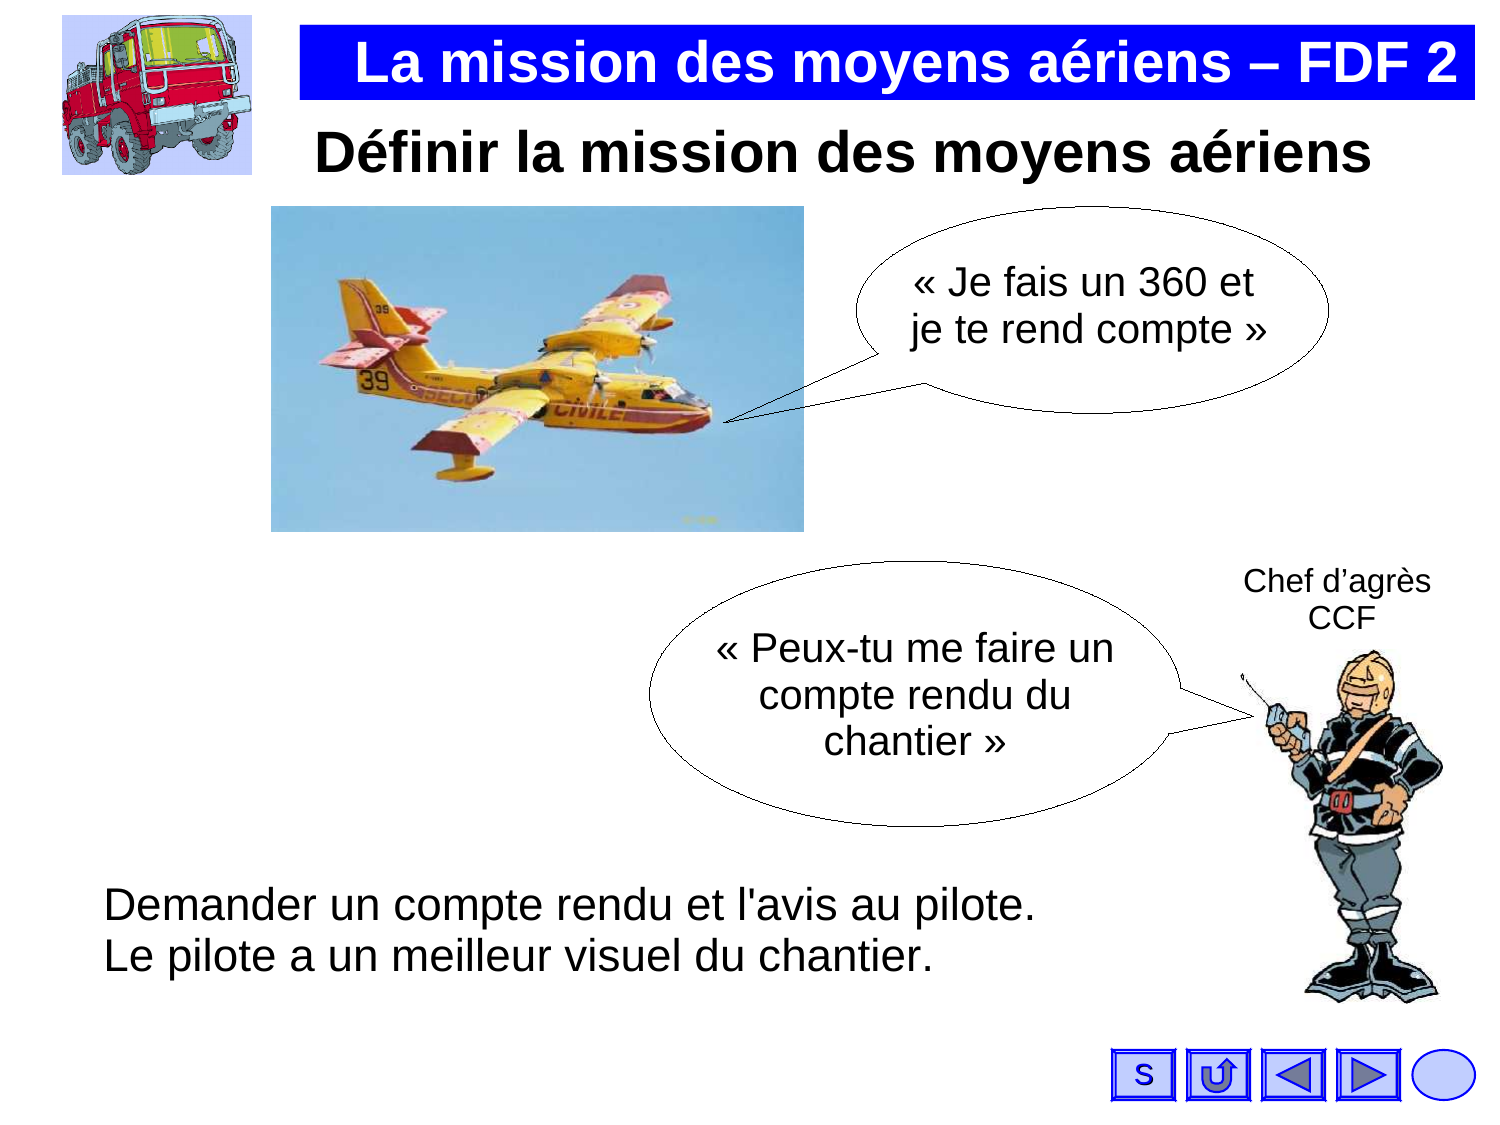

La mission des moyens aériens – FDF 2
Définir la mission des moyens aériens
« Je fais un 360 et
 je te rend compte »
Chef d’agrès
 CCF
« Peux-tu me faire un compte rendu du chantier »
Demander un compte rendu et l'avis au pilote.
Le pilote a un meilleur visuel du chantier.